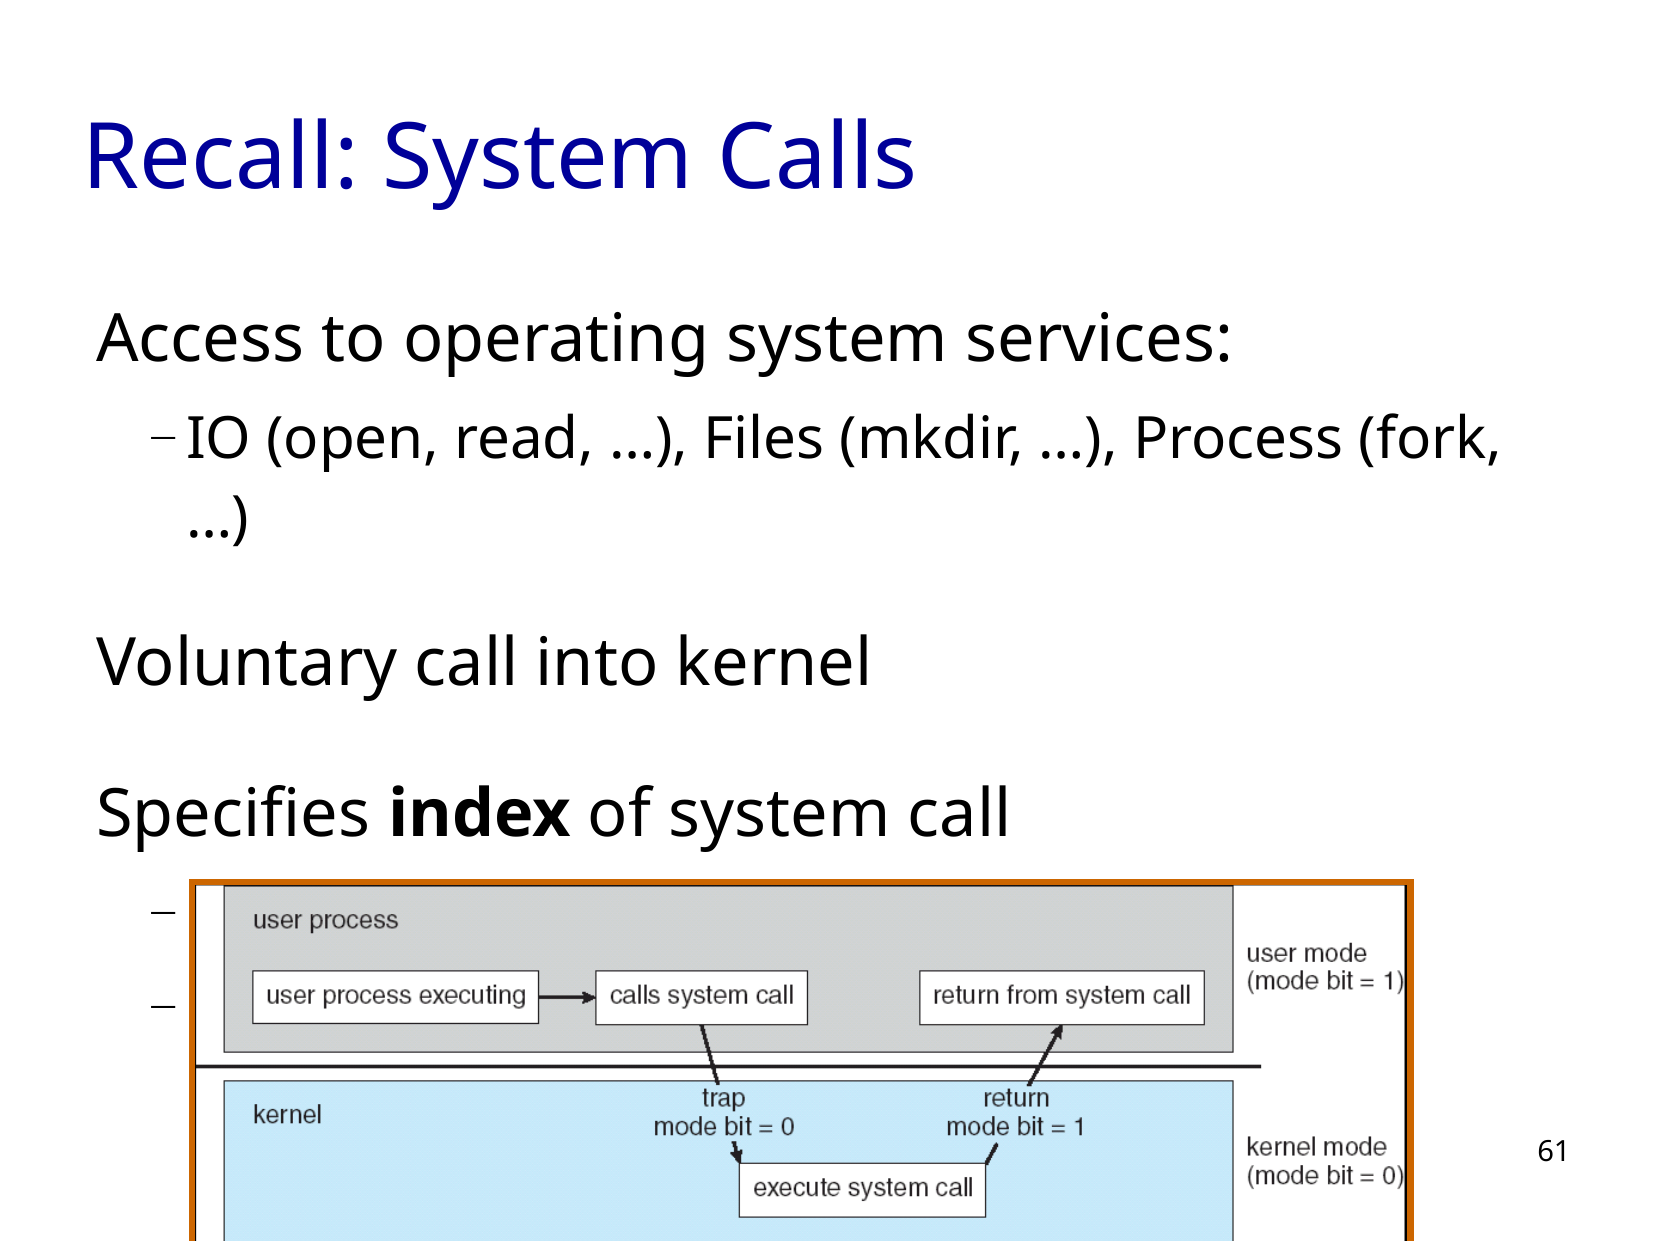

# Recall: System Calls
Access to operating system services:
IO (open, read, …), Files (mkdir, …), Process (fork, …)
Voluntary call into kernel
Specifies index of system call
Not memory address
Only known, carefully written entry points
61